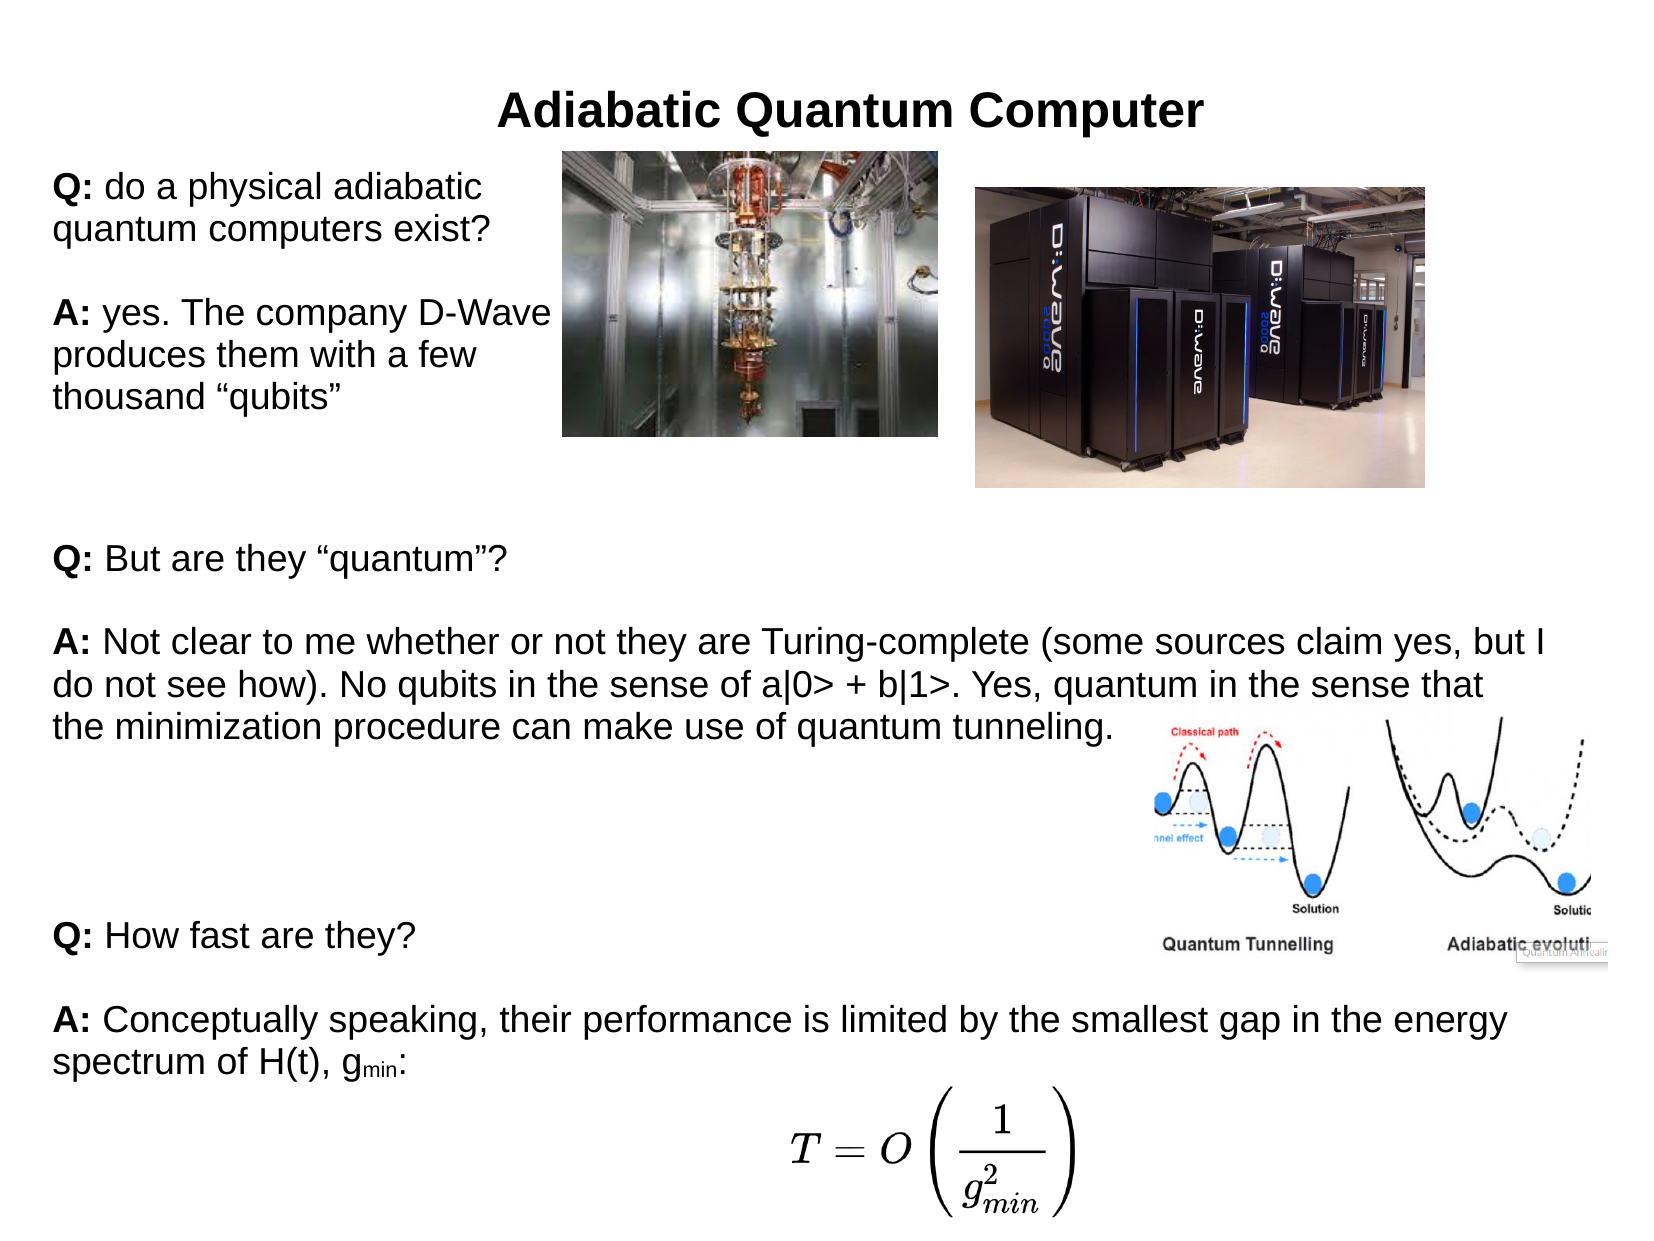

Adiabatic Quantum Computer
Q: do a physical adiabatic quantum computers exist?
A: yes. The company D-Wave
produces them with a few
thousand “qubits”
Q: But are they “quantum”?
A: Not clear to me whether or not they are Turing-complete (some sources claim yes, but I do not see how). No qubits in the sense of a|0> + b|1>. Yes, quantum in the sense that
the minimization procedure can make use of quantum tunneling.
Q: How fast are they?
A: Conceptually speaking, their performance is limited by the smallest gap in the energy spectrum of H(t), gmin: